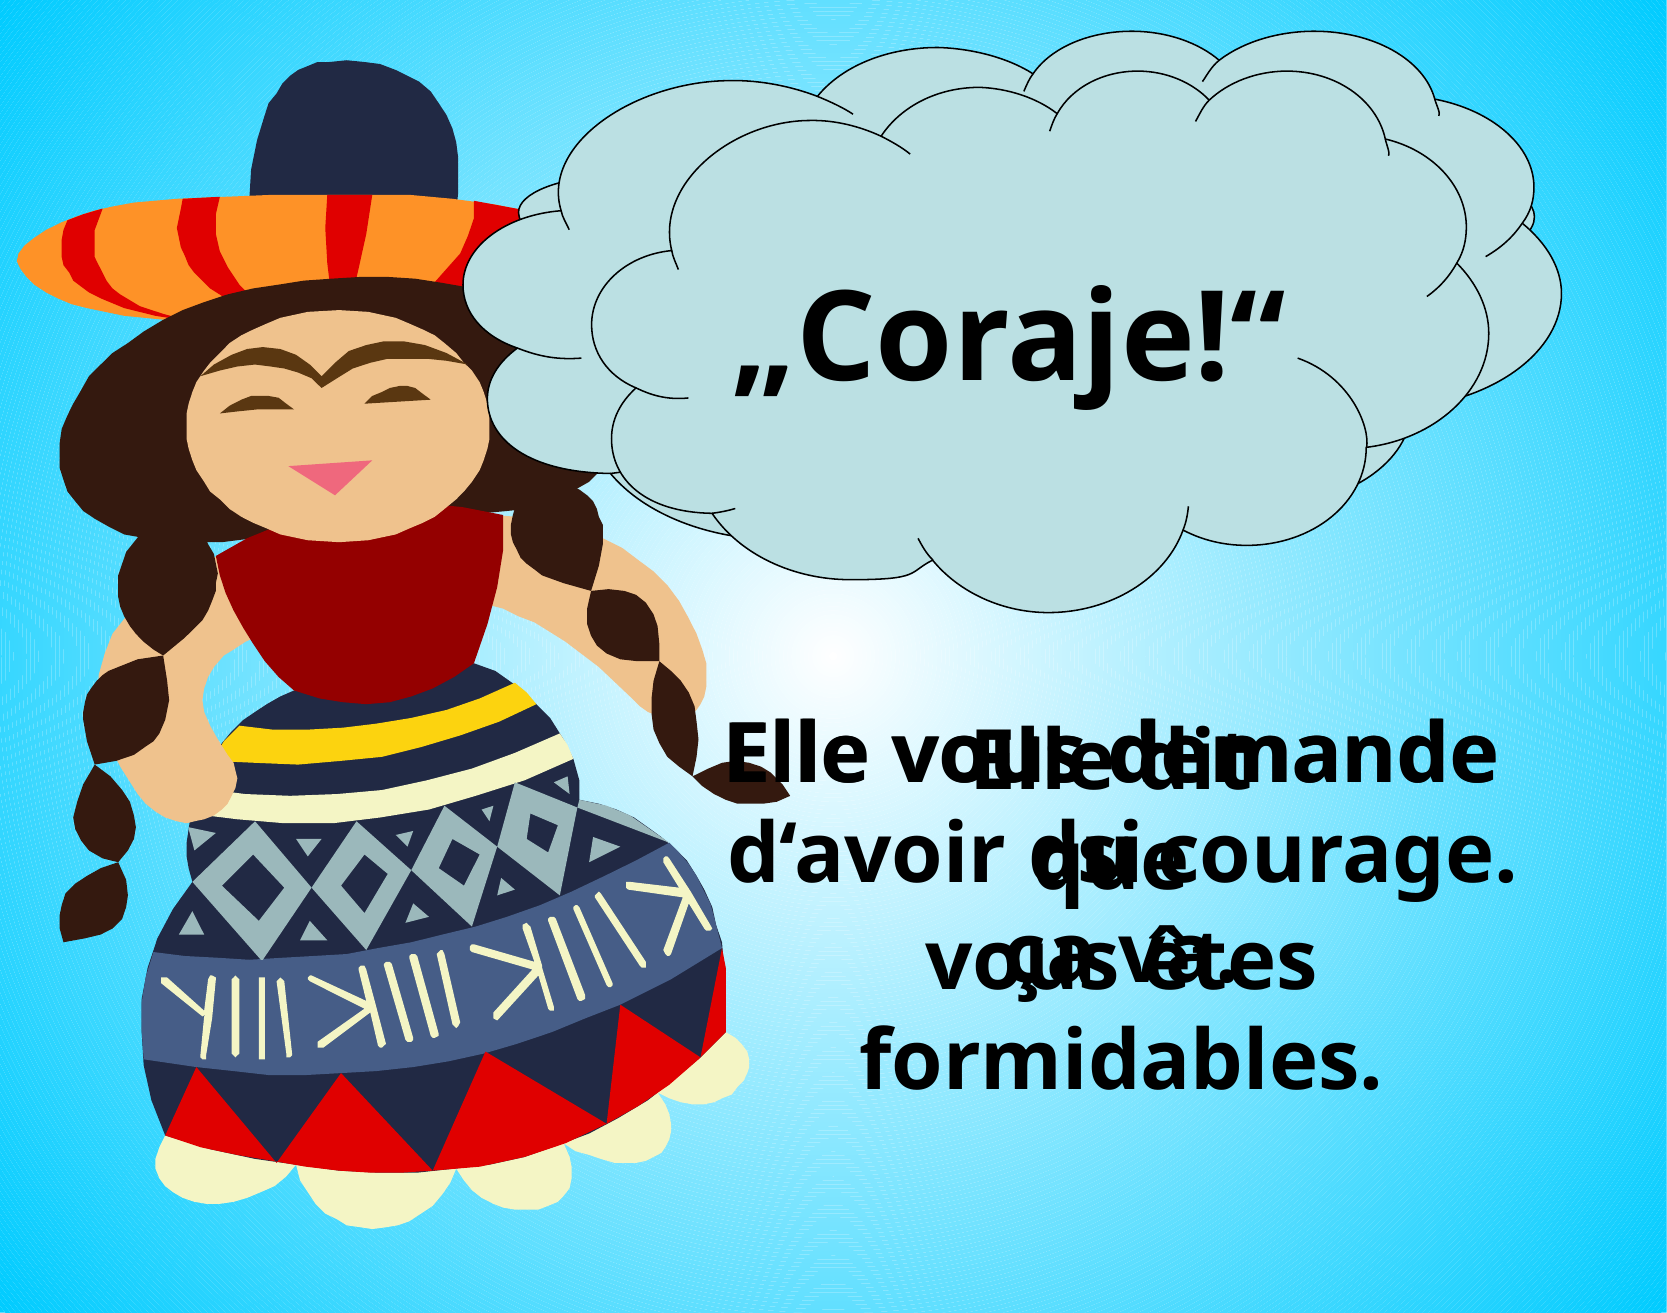

„!Sois estupendos!“
„Coraje!“
„?Va bien?“
Elle vous demande
si
ça va.
Elle vous demande
d‘avoir du courage.
Elle dit
que
vous êtes
formidables.